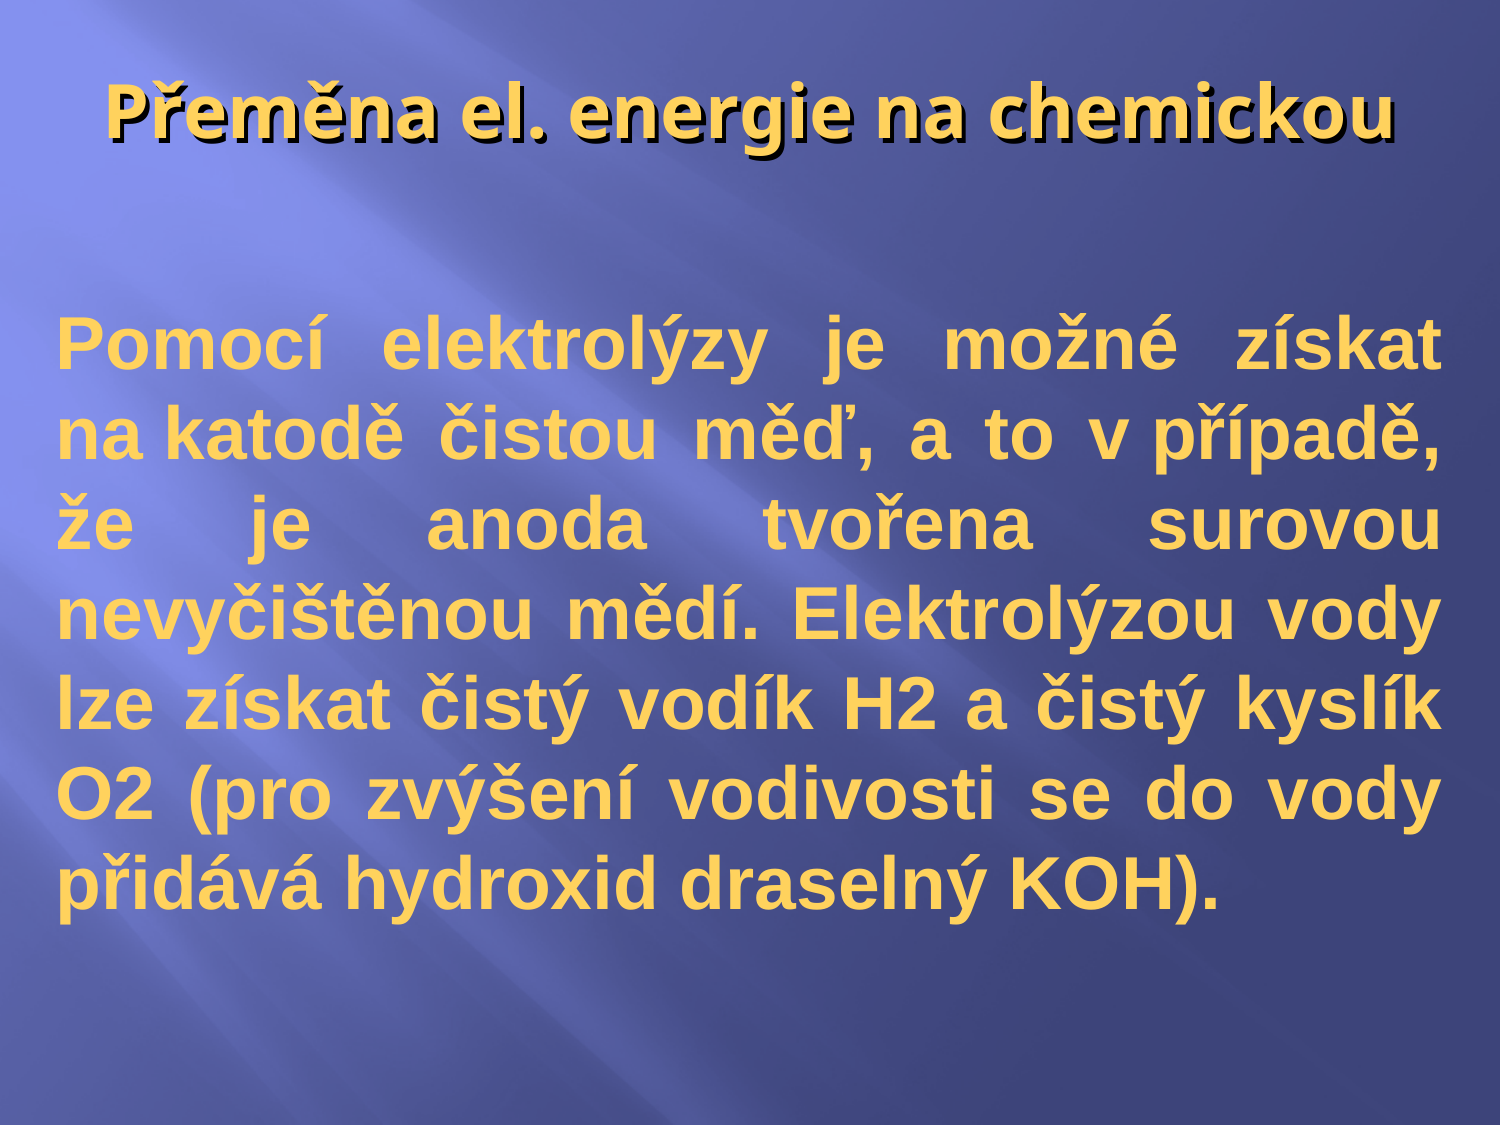

# Přeměna el. energie na chemickou
Pomocí elektrolýzy je možné získat na katodě čistou měď, a to v případě, že je anoda tvořena surovou nevyčištěnou mědí. Elektrolýzou vody lze získat čistý vodík H2 a čistý kyslík O2 (pro zvýšení vodivosti se do vody přidává hydroxid draselný KOH).